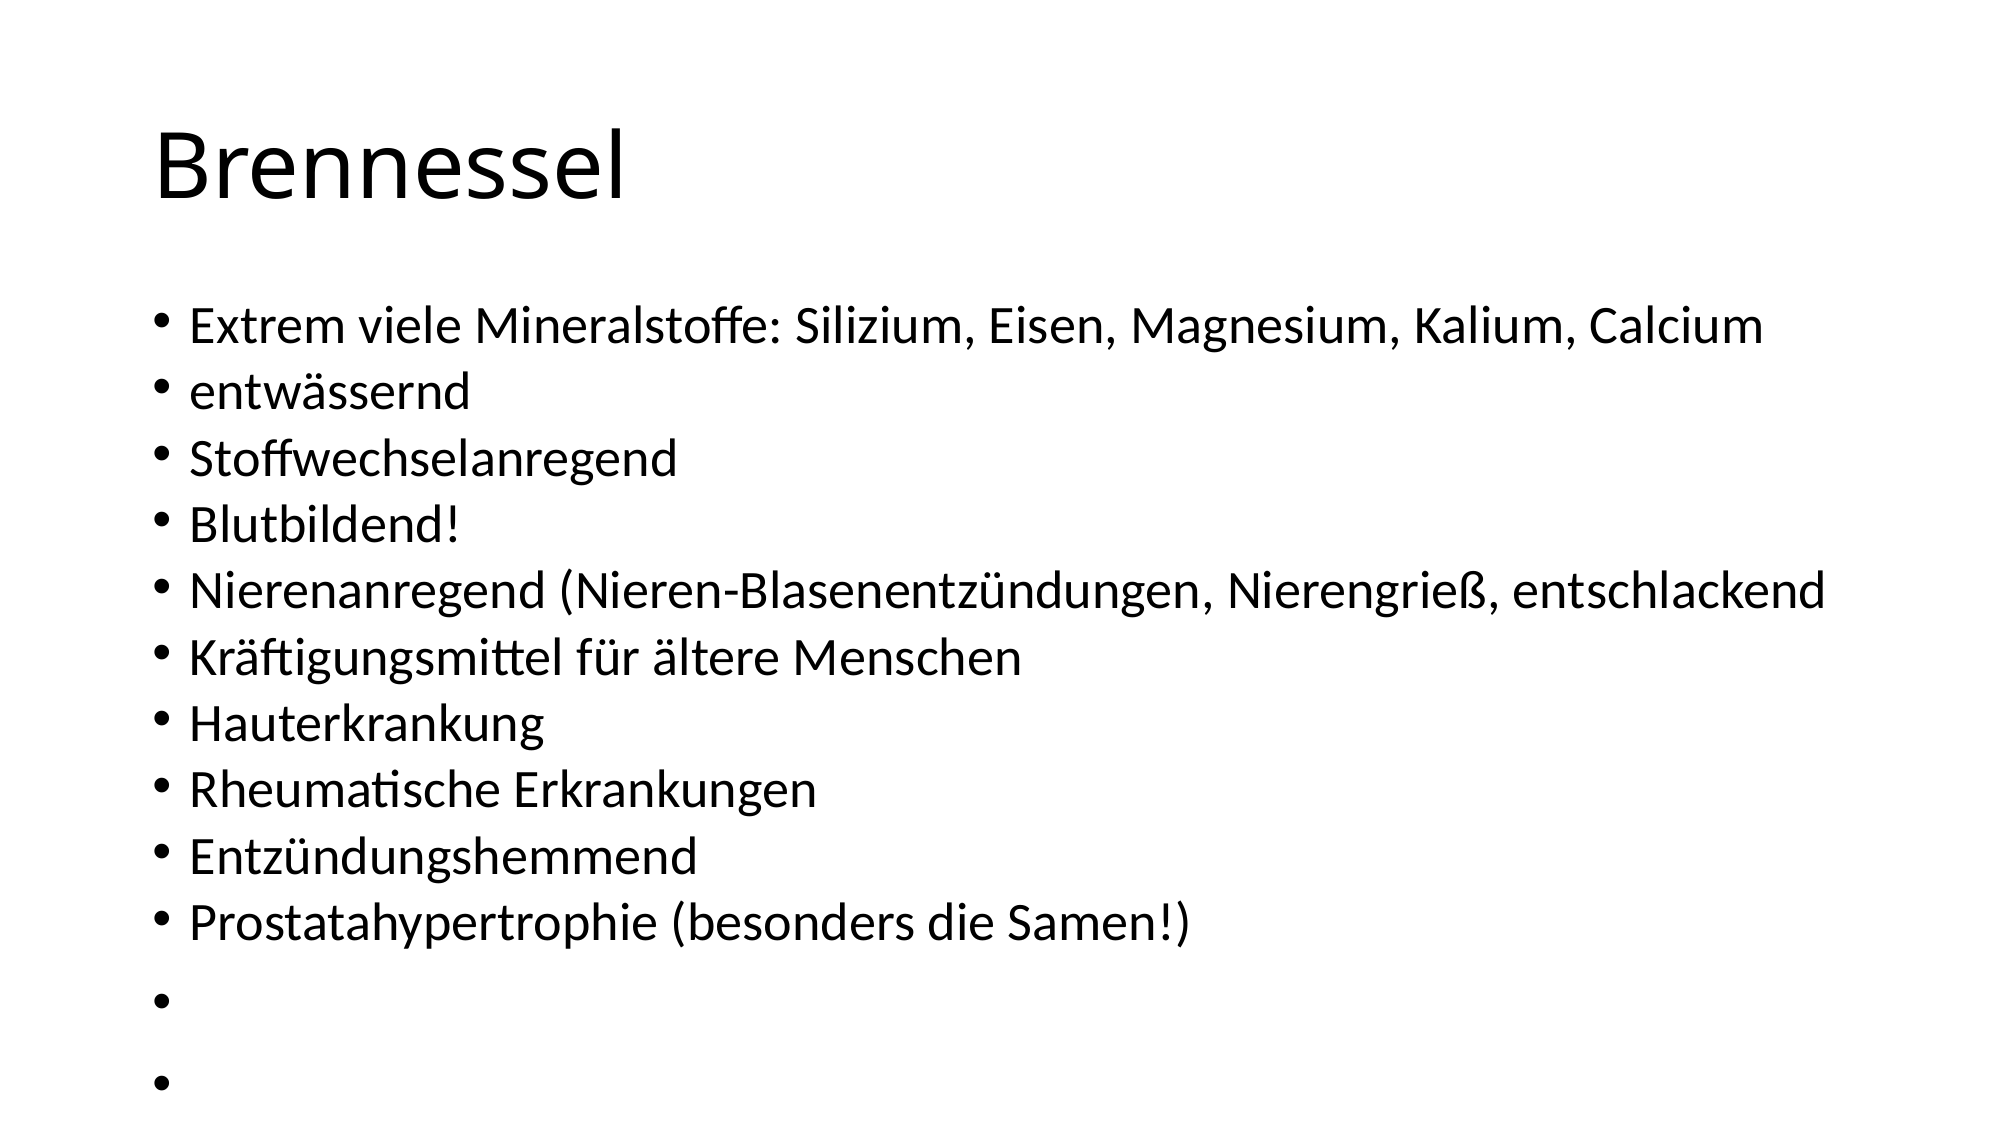

# Brennessel
Extrem viele Mineralstoffe: Silizium, Eisen, Magnesium, Kalium, Calcium
entwässernd
Stoffwechselanregend
Blutbildend!
Nierenanregend (Nieren-Blasenentzündungen, Nierengrieß, entschlackend
Kräftigungsmittel für ältere Menschen
Hauterkrankung
Rheumatische Erkrankungen
Entzündungshemmend
Prostatahypertrophie (besonders die Samen!)